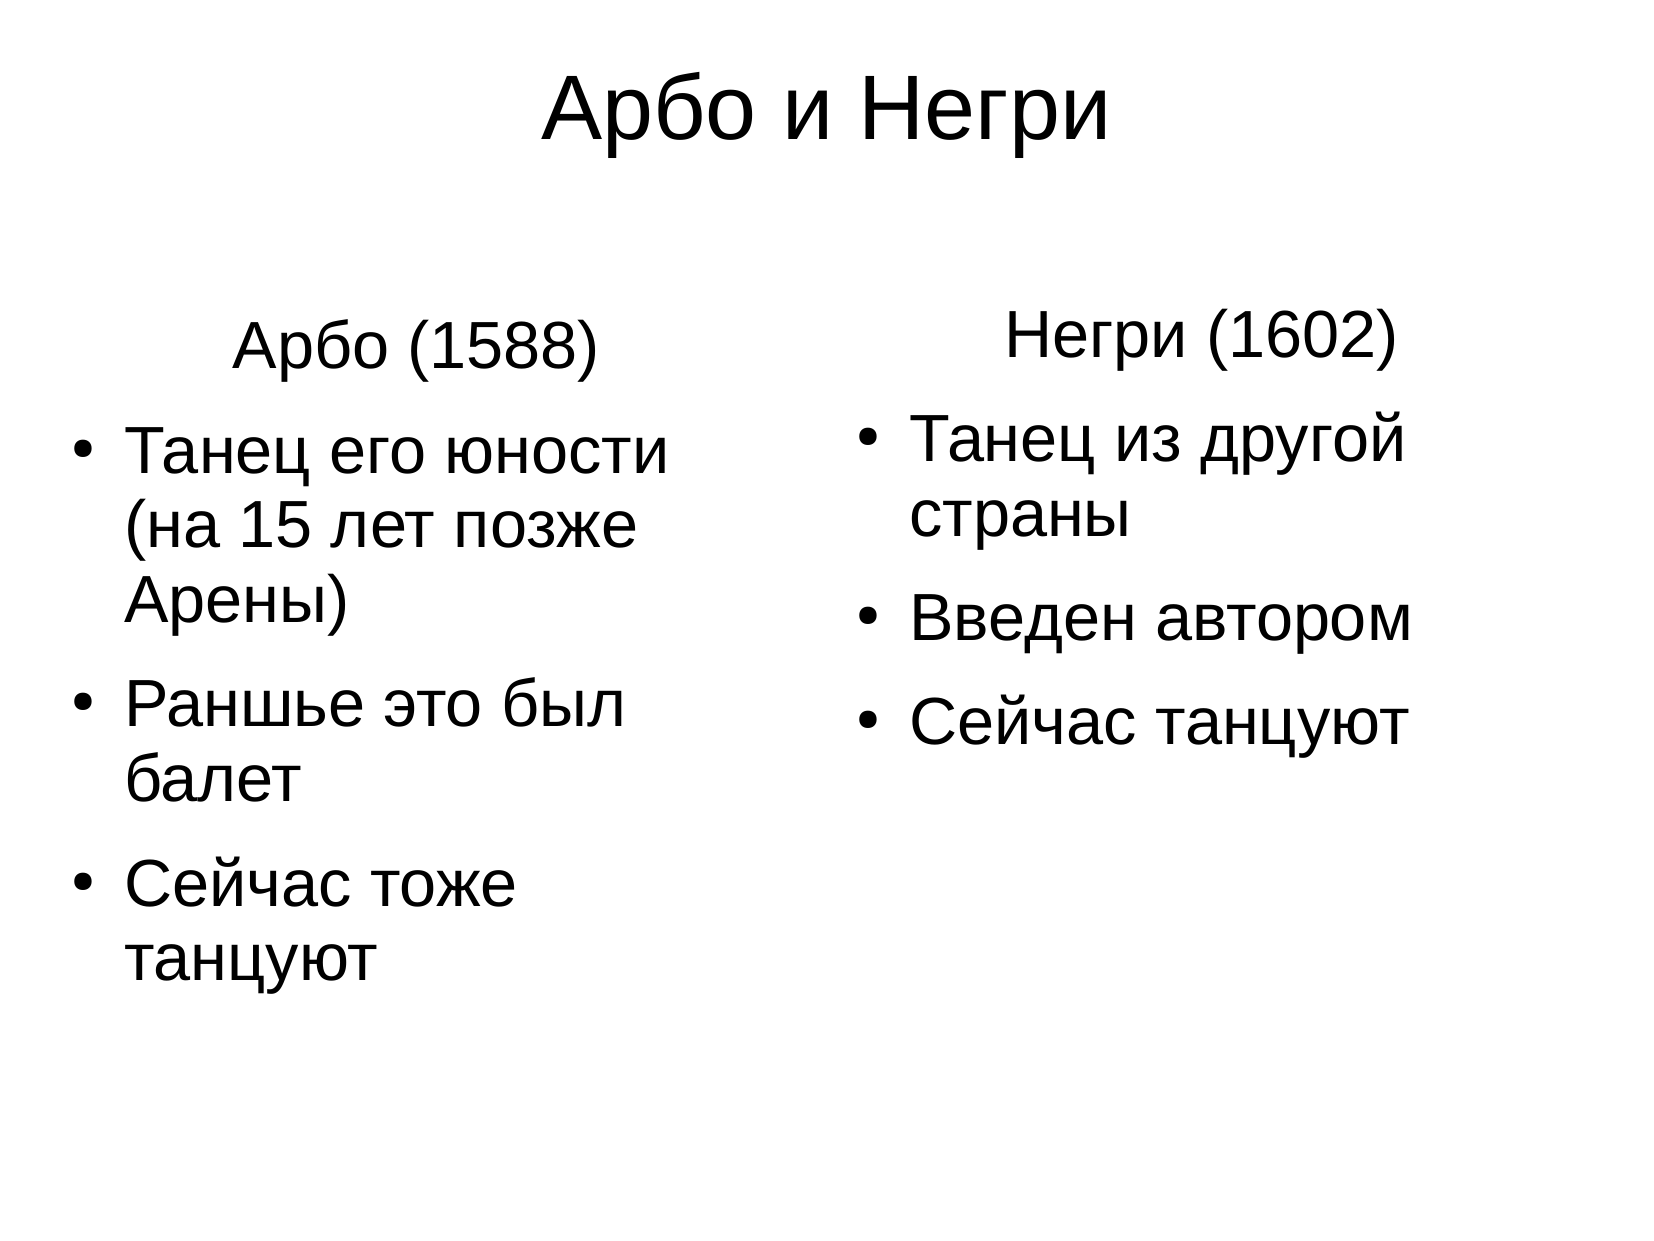

# Арбо и Негри
Негри (1602)
Танец из другой страны
Введен автором
Сейчас танцуют
Арбо (1588)
Танец его юности (на 15 лет позже Арены)
Раншье это был балет
Сейчас тоже танцуют